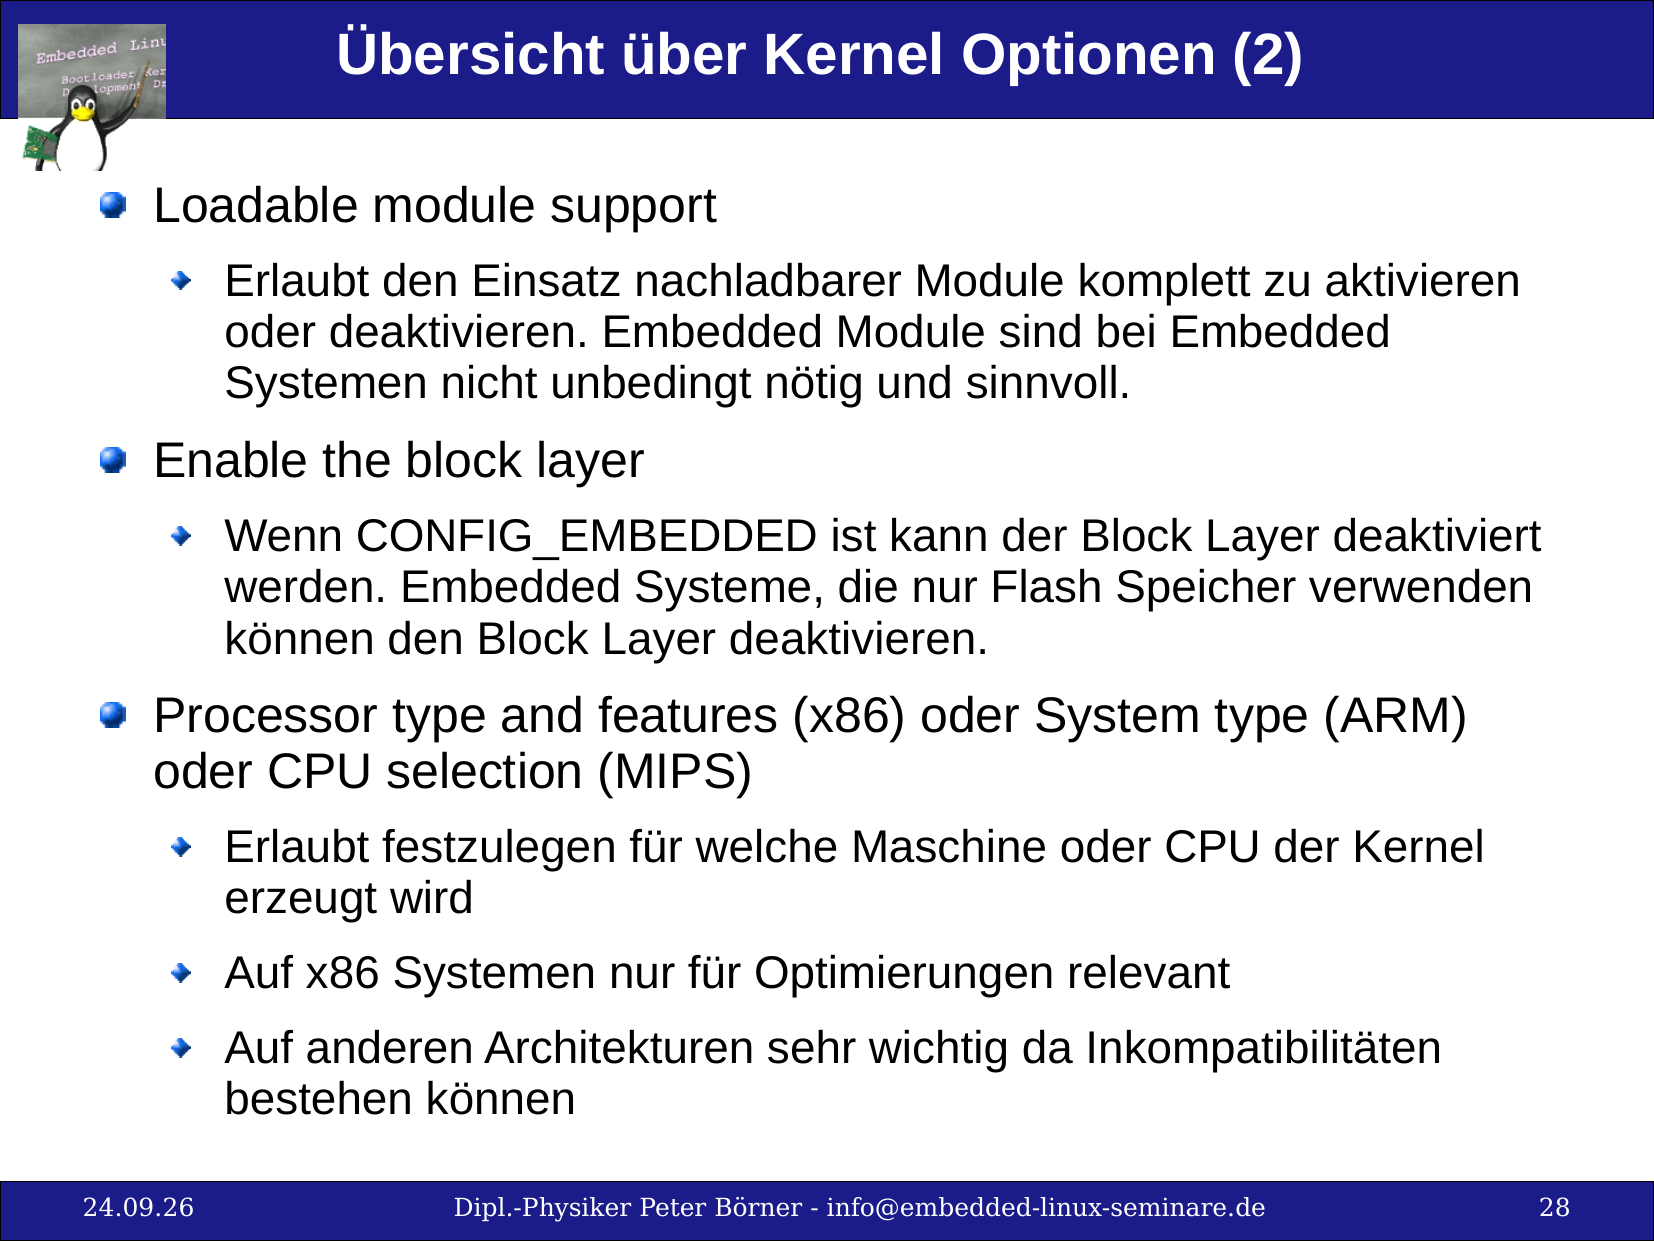

# Übersicht über Kernel Optionen (2)
Loadable module support
Erlaubt den Einsatz nachladbarer Module komplett zu aktivieren oder deaktivieren. Embedded Module sind bei Embedded Systemen nicht unbedingt nötig und sinnvoll.
Enable the block layer
Wenn CONFIG_EMBEDDED ist kann der Block Layer deaktiviert werden. Embedded Systeme, die nur Flash Speicher verwenden können den Block Layer deaktivieren.
Processor type and features (x86) oder System type (ARM) oder CPU selection (MIPS)
Erlaubt festzulegen für welche Maschine oder CPU der Kernel erzeugt wird
Auf x86 Systemen nur für Optimierungen relevant
Auf anderen Architekturen sehr wichtig da Inkompatibilitäten bestehen können
 Dipl.-Physiker Peter Börner - info@embedded-linux-seminare.de
28